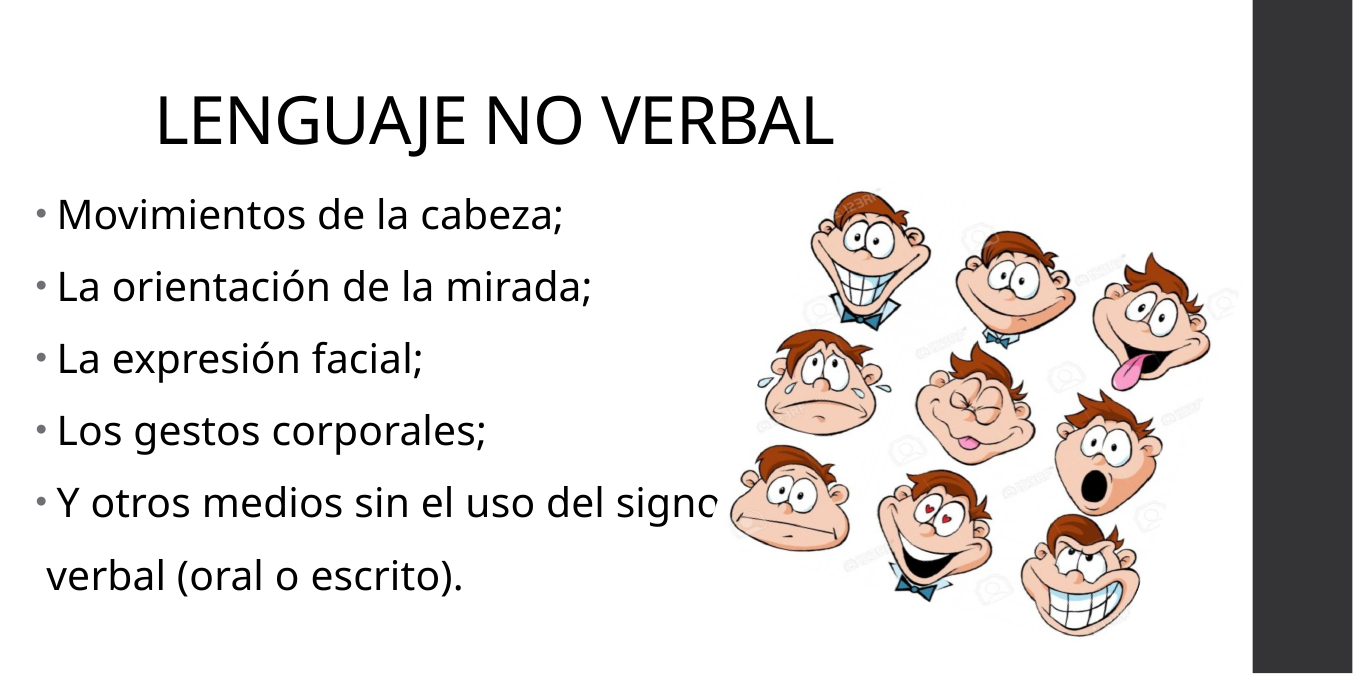

# LENGUAJE NO VERBAL
Movimientos de la cabeza;
La orientación de la mirada;
La expresión facial;
Los gestos corporales;
Y otros medios sin el uso del signo
 verbal (oral o escrito).